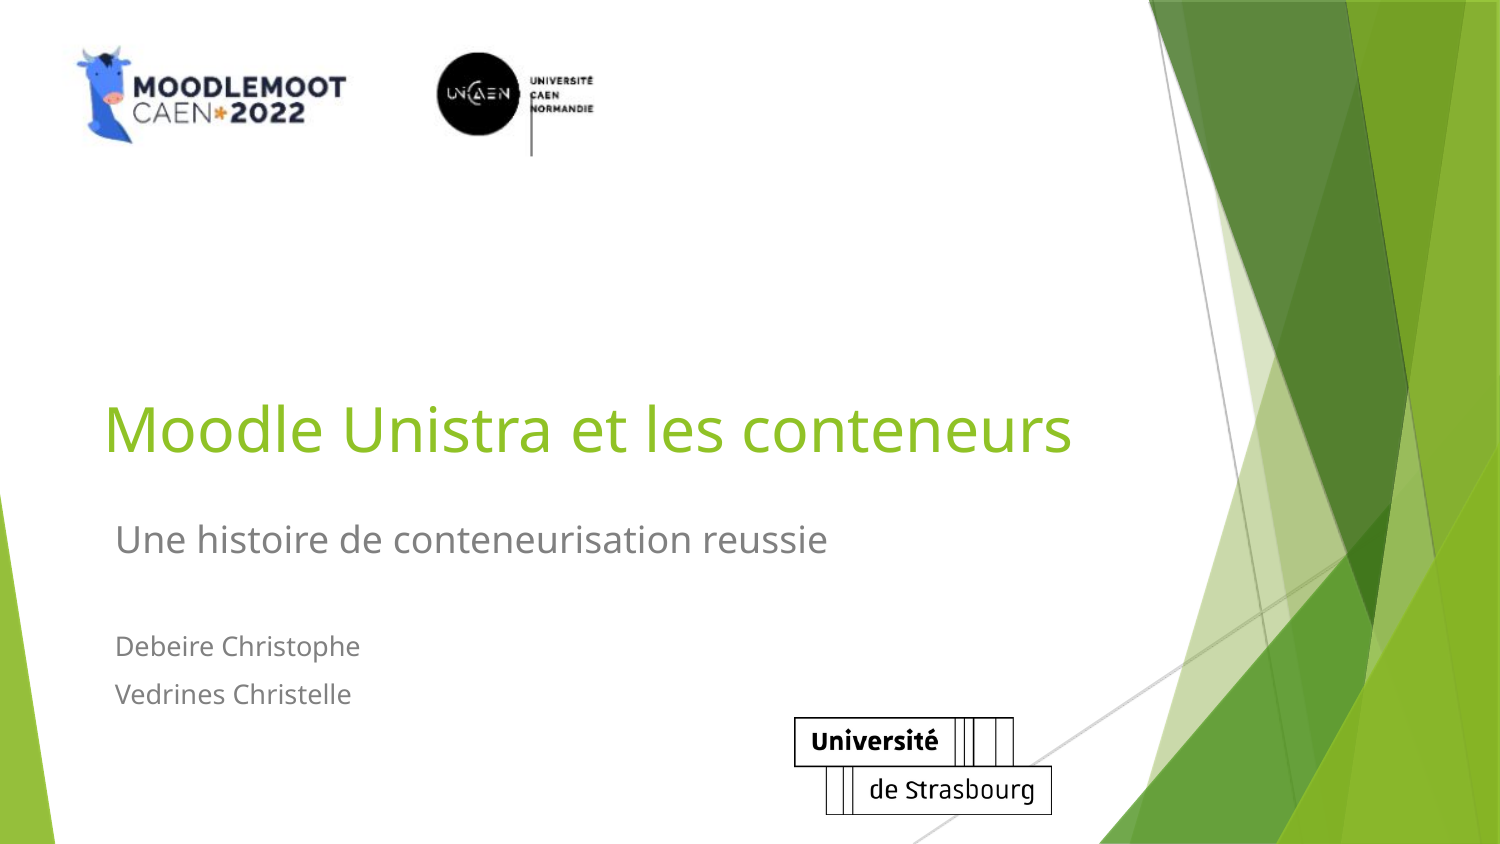

# Moodle Unistra et les conteneurs
Une histoire de conteneurisation reussie
Debeire Christophe
Vedrines Christelle